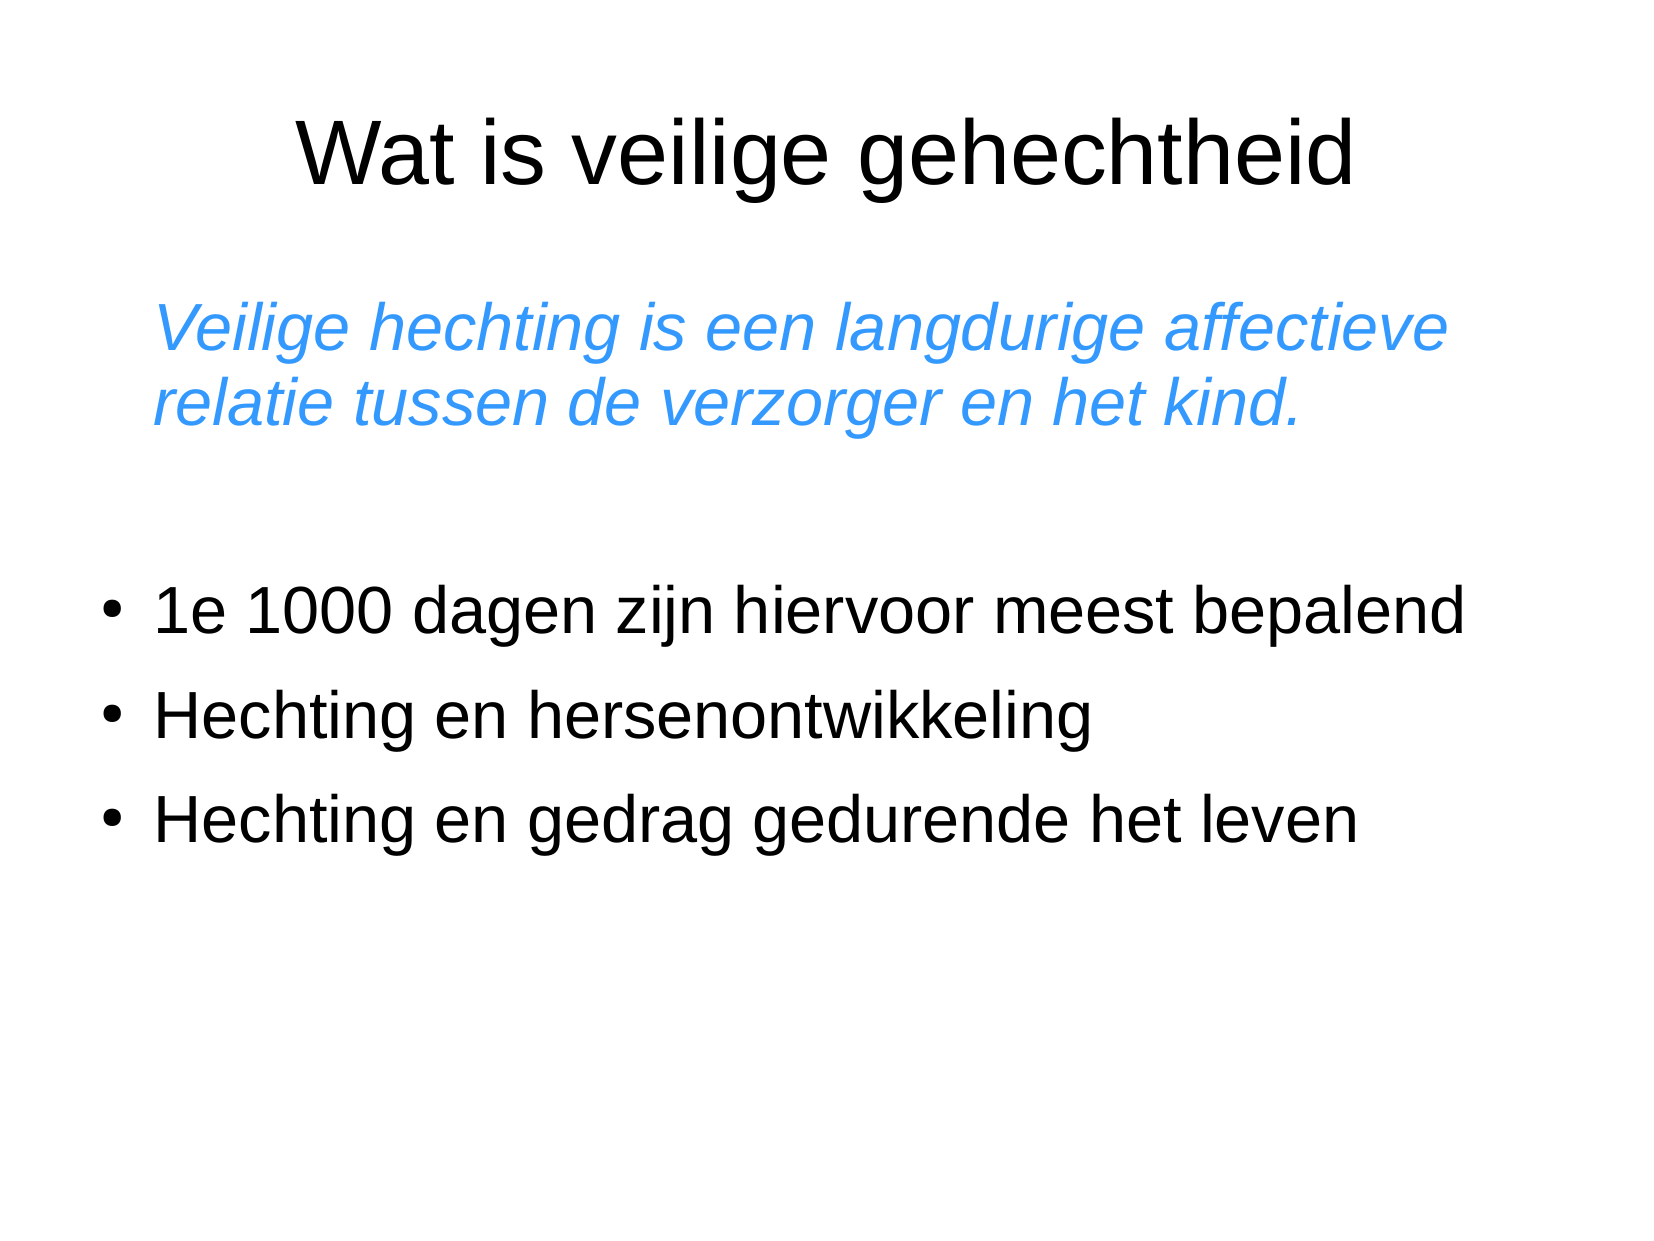

# Wat is veilige gehechtheid
Veilige hechting is een langdurige affectieve relatie tussen de verzorger en het kind.
1e 1000 dagen zijn hiervoor meest bepalend
Hechting en hersenontwikkeling
Hechting en gedrag gedurende het leven